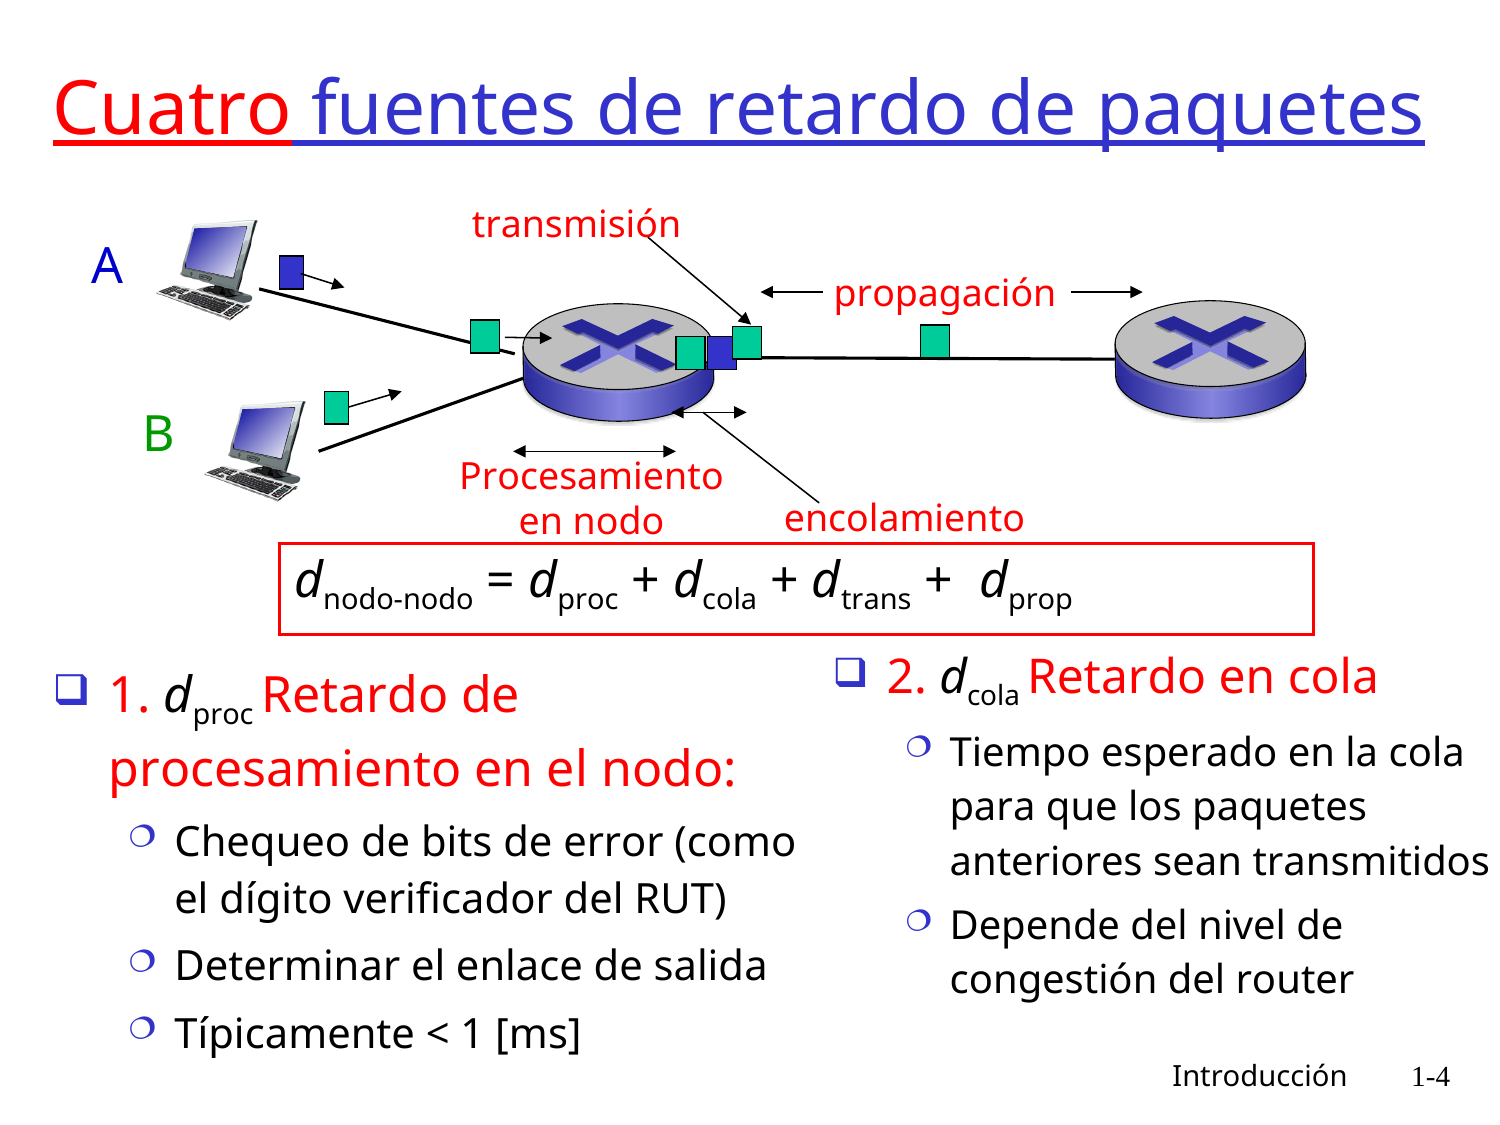

# Cuatro fuentes de retardo de paquetes
transmisión
A
propagación
B
Procesamiento
en nodo
encolamiento
dnodo-nodo = dproc + dcola + dtrans + dprop
2. dcola Retardo en cola
Tiempo esperado en la cola para que los paquetes anteriores sean transmitidos
Depende del nivel de congestión del router
1. dproc Retardo de procesamiento en el nodo:
Chequeo de bits de error (como el dígito verificador del RUT)
Determinar el enlace de salida
Típicamente < 1 [ms]
 Introducción